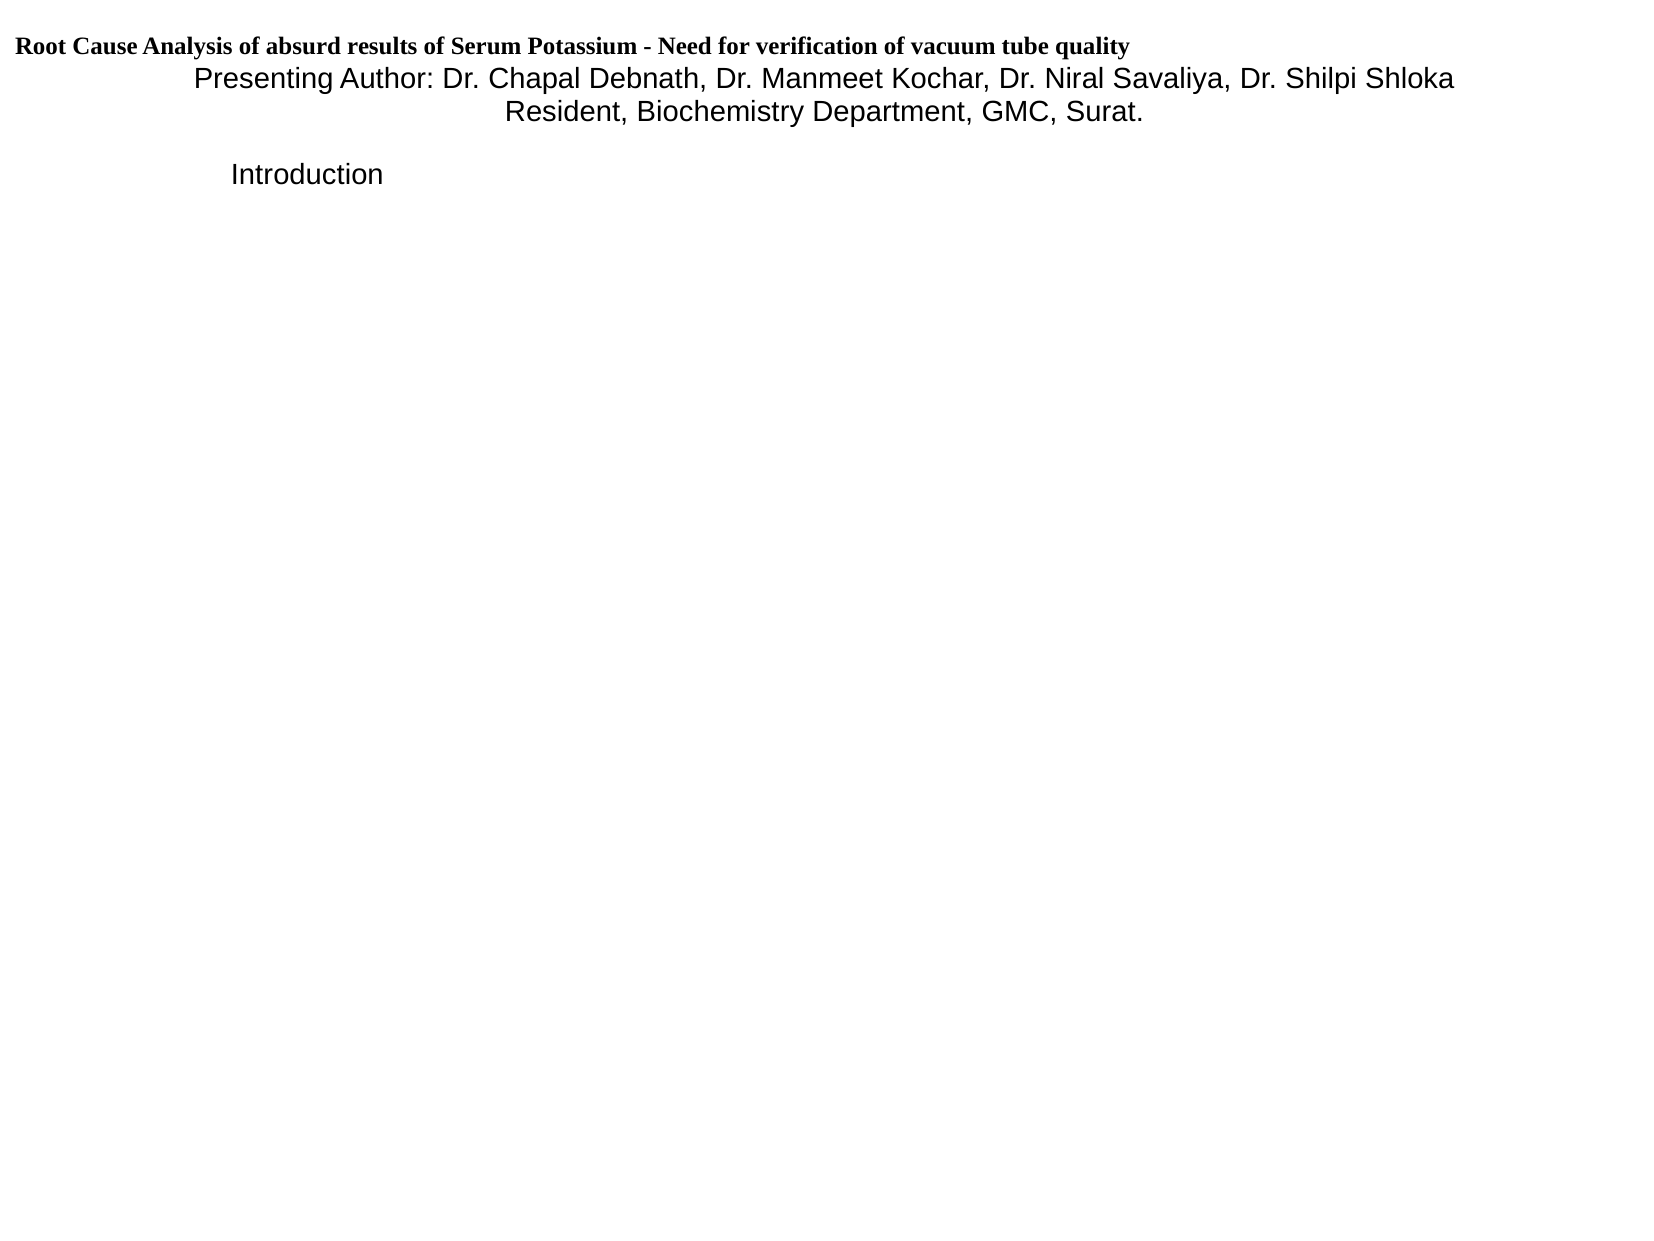

# Root Cause Analysis of absurd results of Serum Potassium - Need for verification of vacuum tube quality
Presenting Author: Dr. Chapal Debnath, Dr. Manmeet Kochar, Dr. Niral Savaliya, Dr. Shilpi Shloka
Resident, Biochemistry Department, GMC, Surat.
Introduction